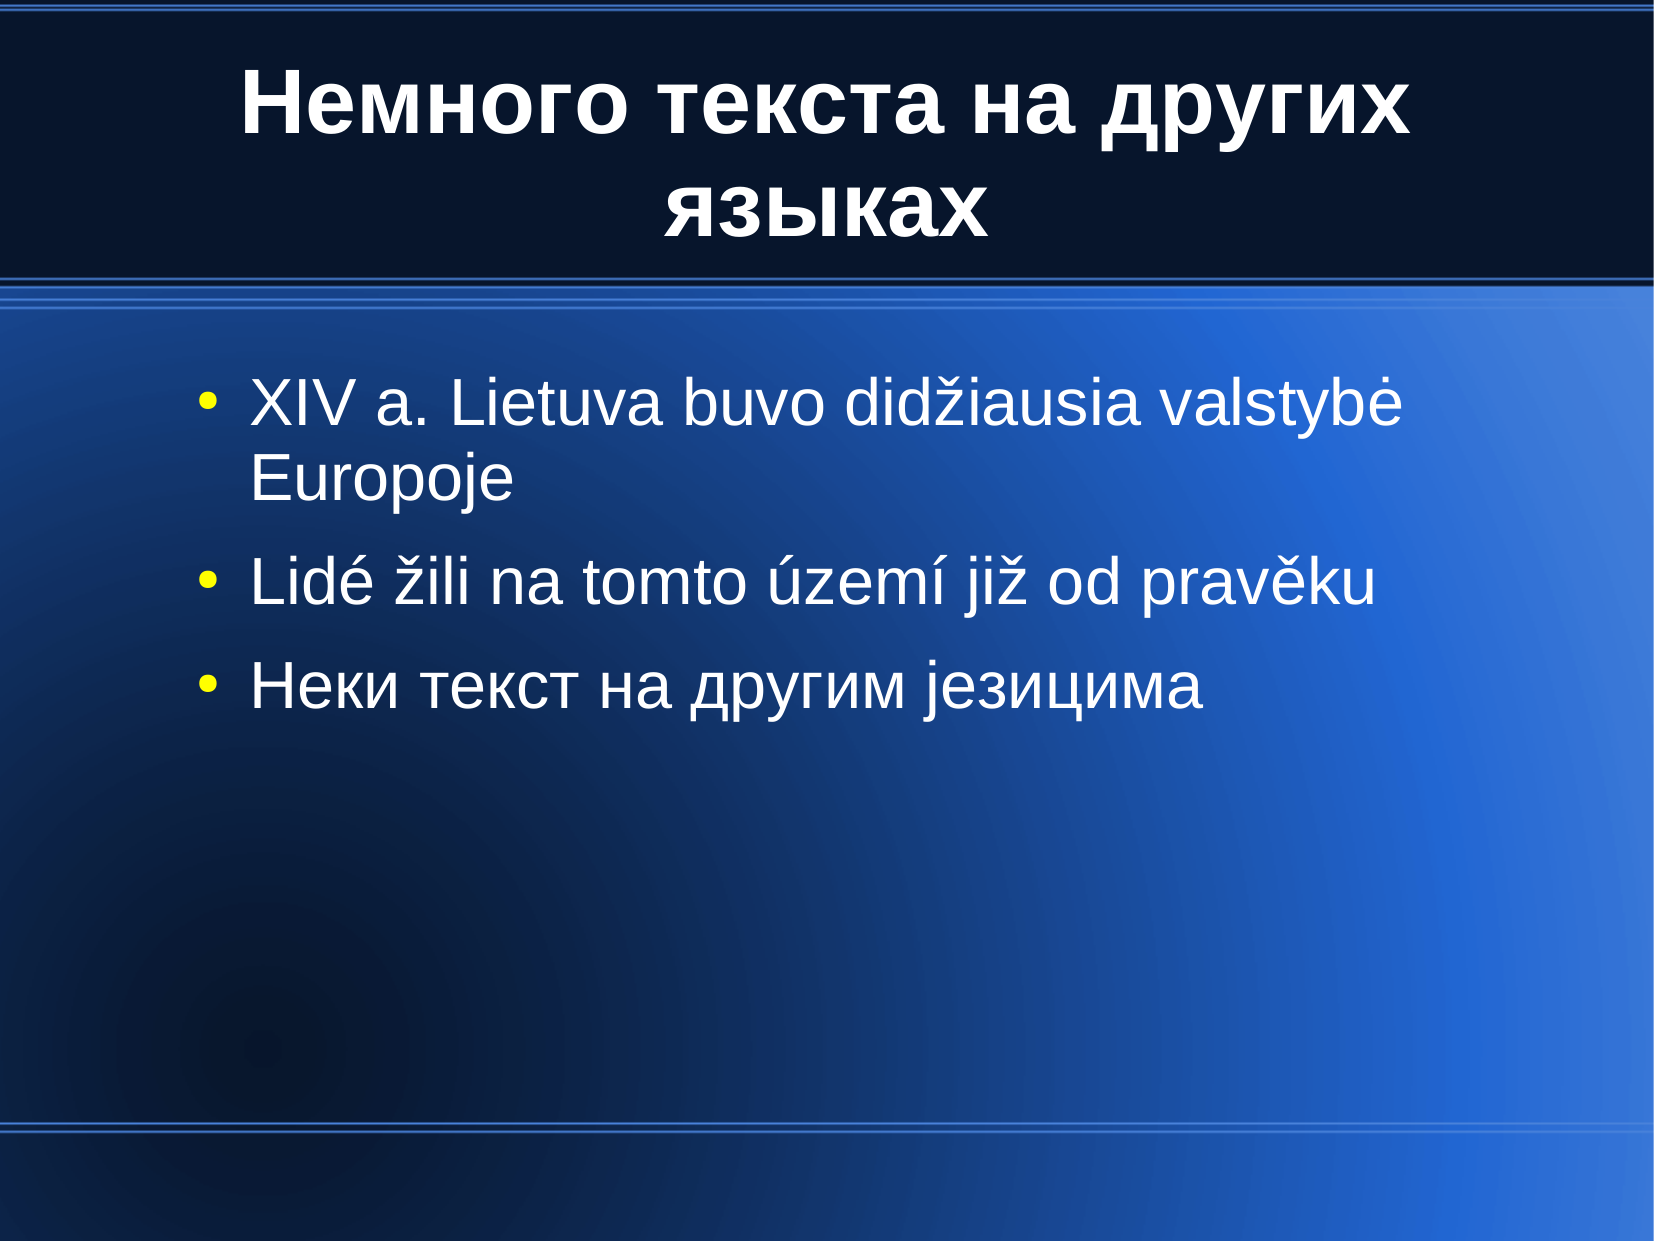

# Немного текста на других языках
XIV a. Lietuva buvo didžiausia valstybė Europoje
Lidé žili na tomto území již od pravěku
Неки текст на другим језицима